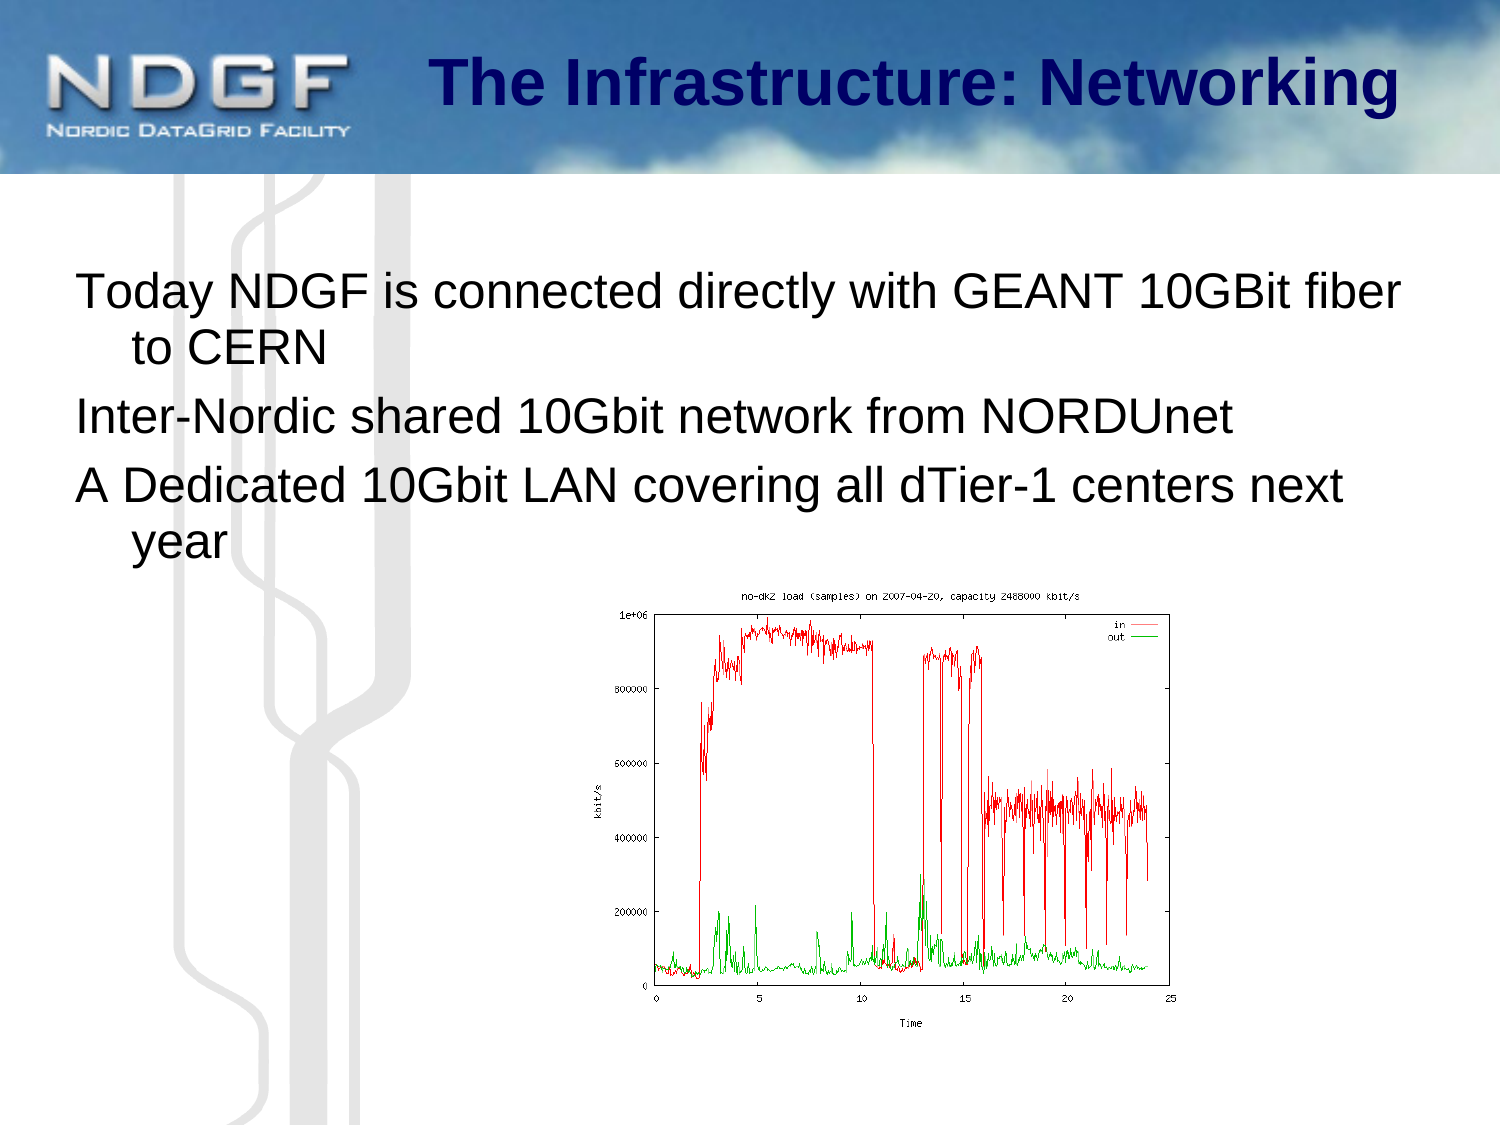

# The Infrastructure: Networking
Today NDGF is connected directly with GEANT 10GBit fiber to CERN
Inter-Nordic shared 10Gbit network from NORDUnet
A Dedicated 10Gbit LAN covering all dTier-1 centers next year